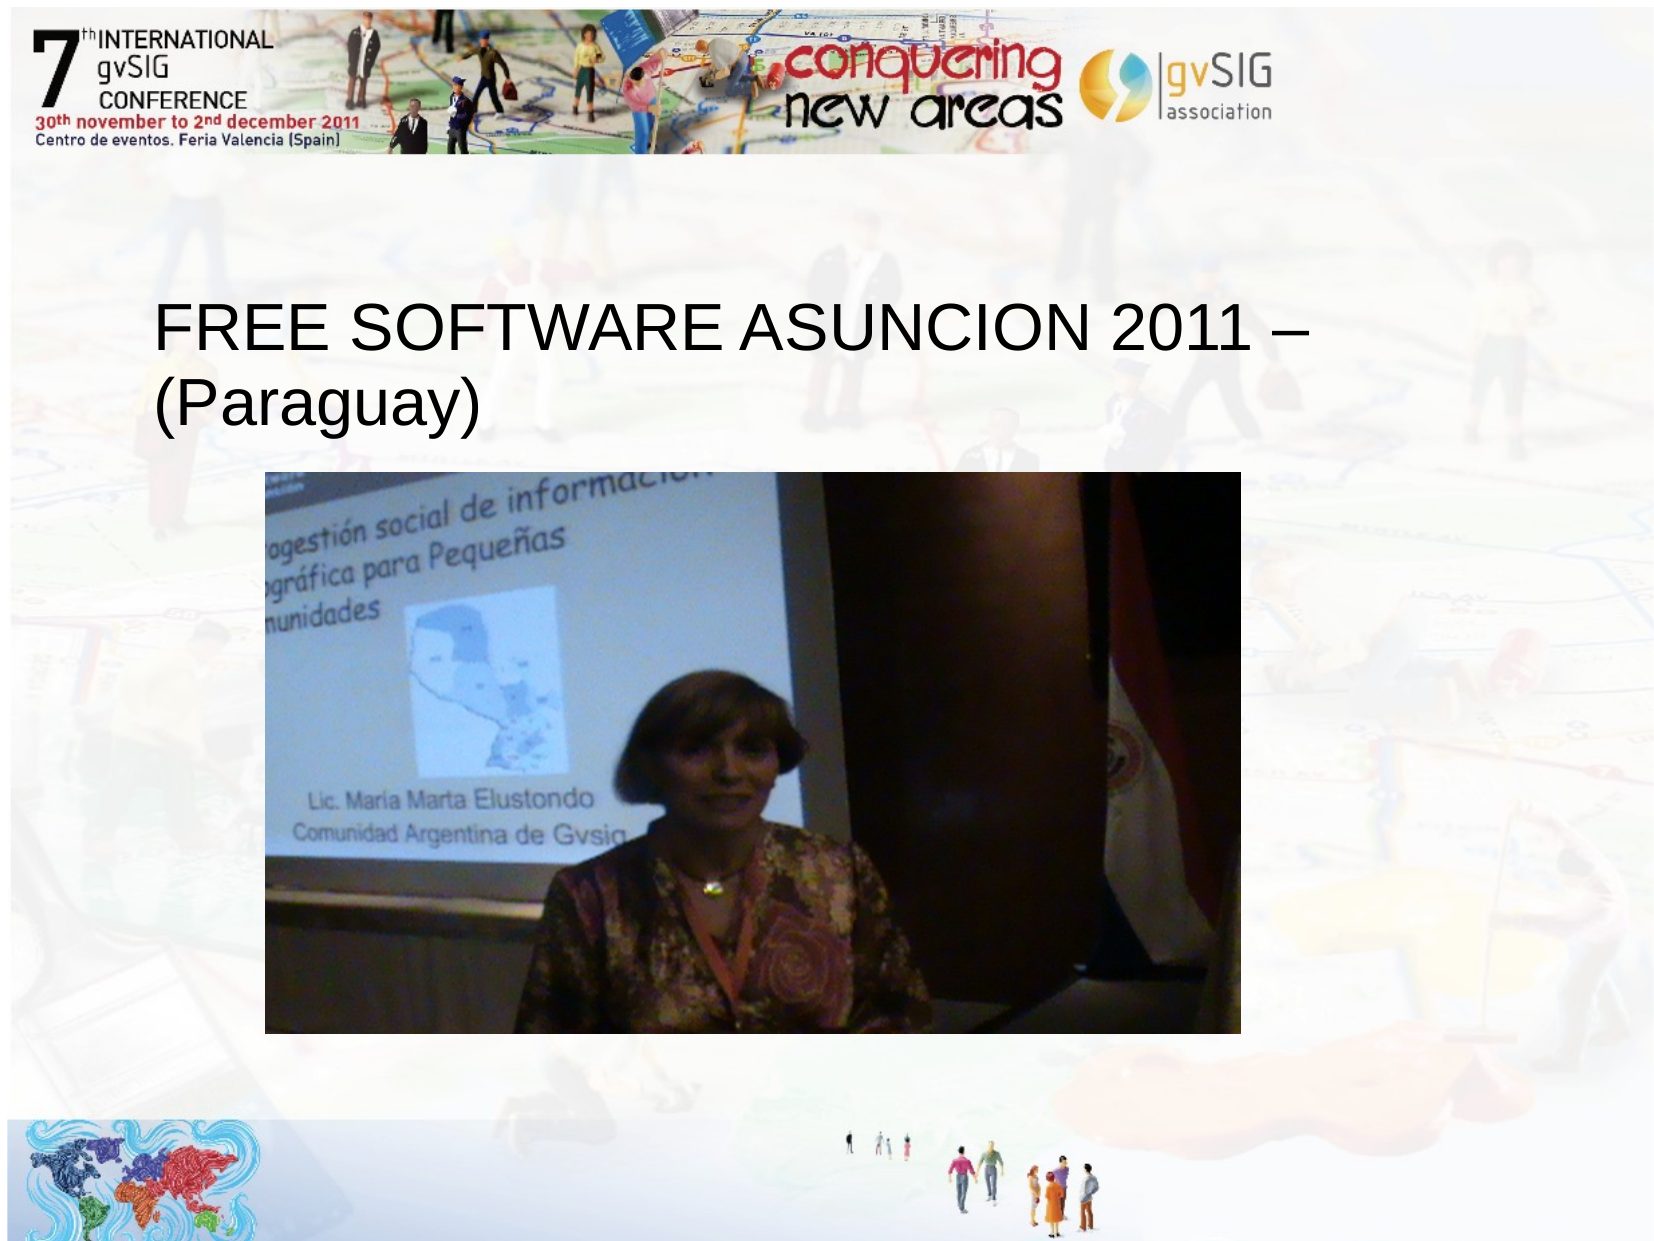

#
FREE SOFTWARE ASUNCION 2011 – (Paraguay)